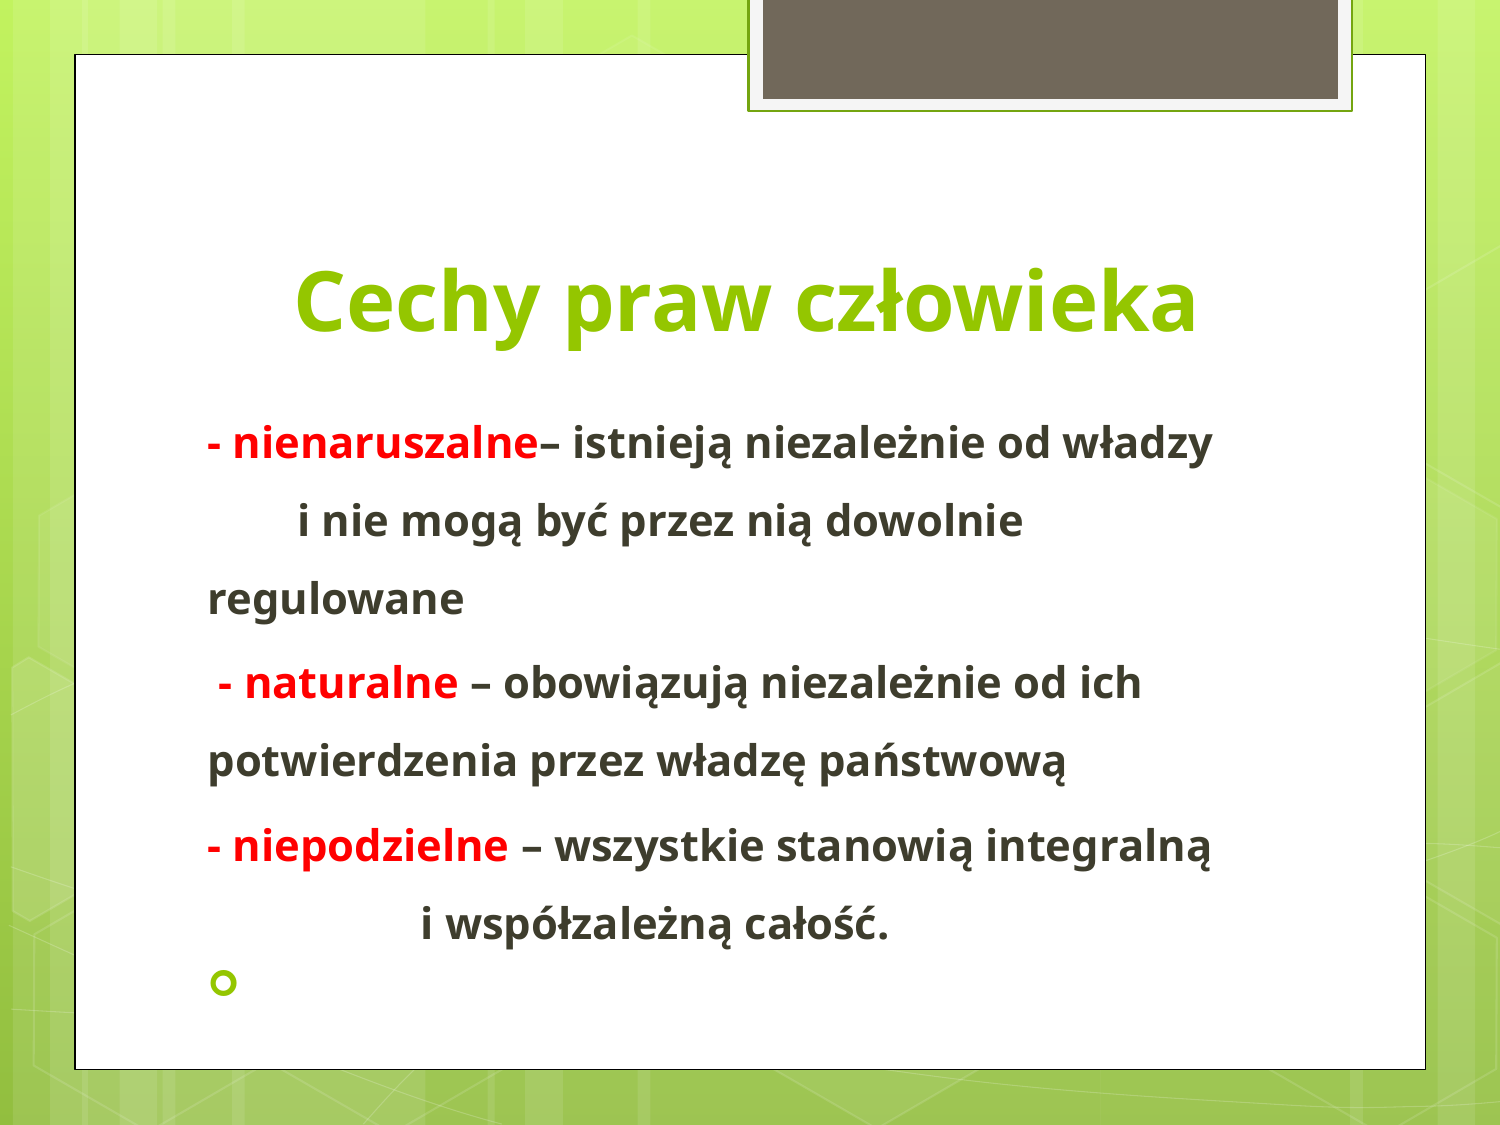

# Cechy praw człowieka
- nienaruszalne– istnieją niezależnie od władzy i nie mogą być przez nią dowolnie regulowane
 - naturalne – obowiązują niezależnie od ich potwierdzenia przez władzę państwową
- niepodzielne – wszystkie stanowią integralną i współzależną całość.